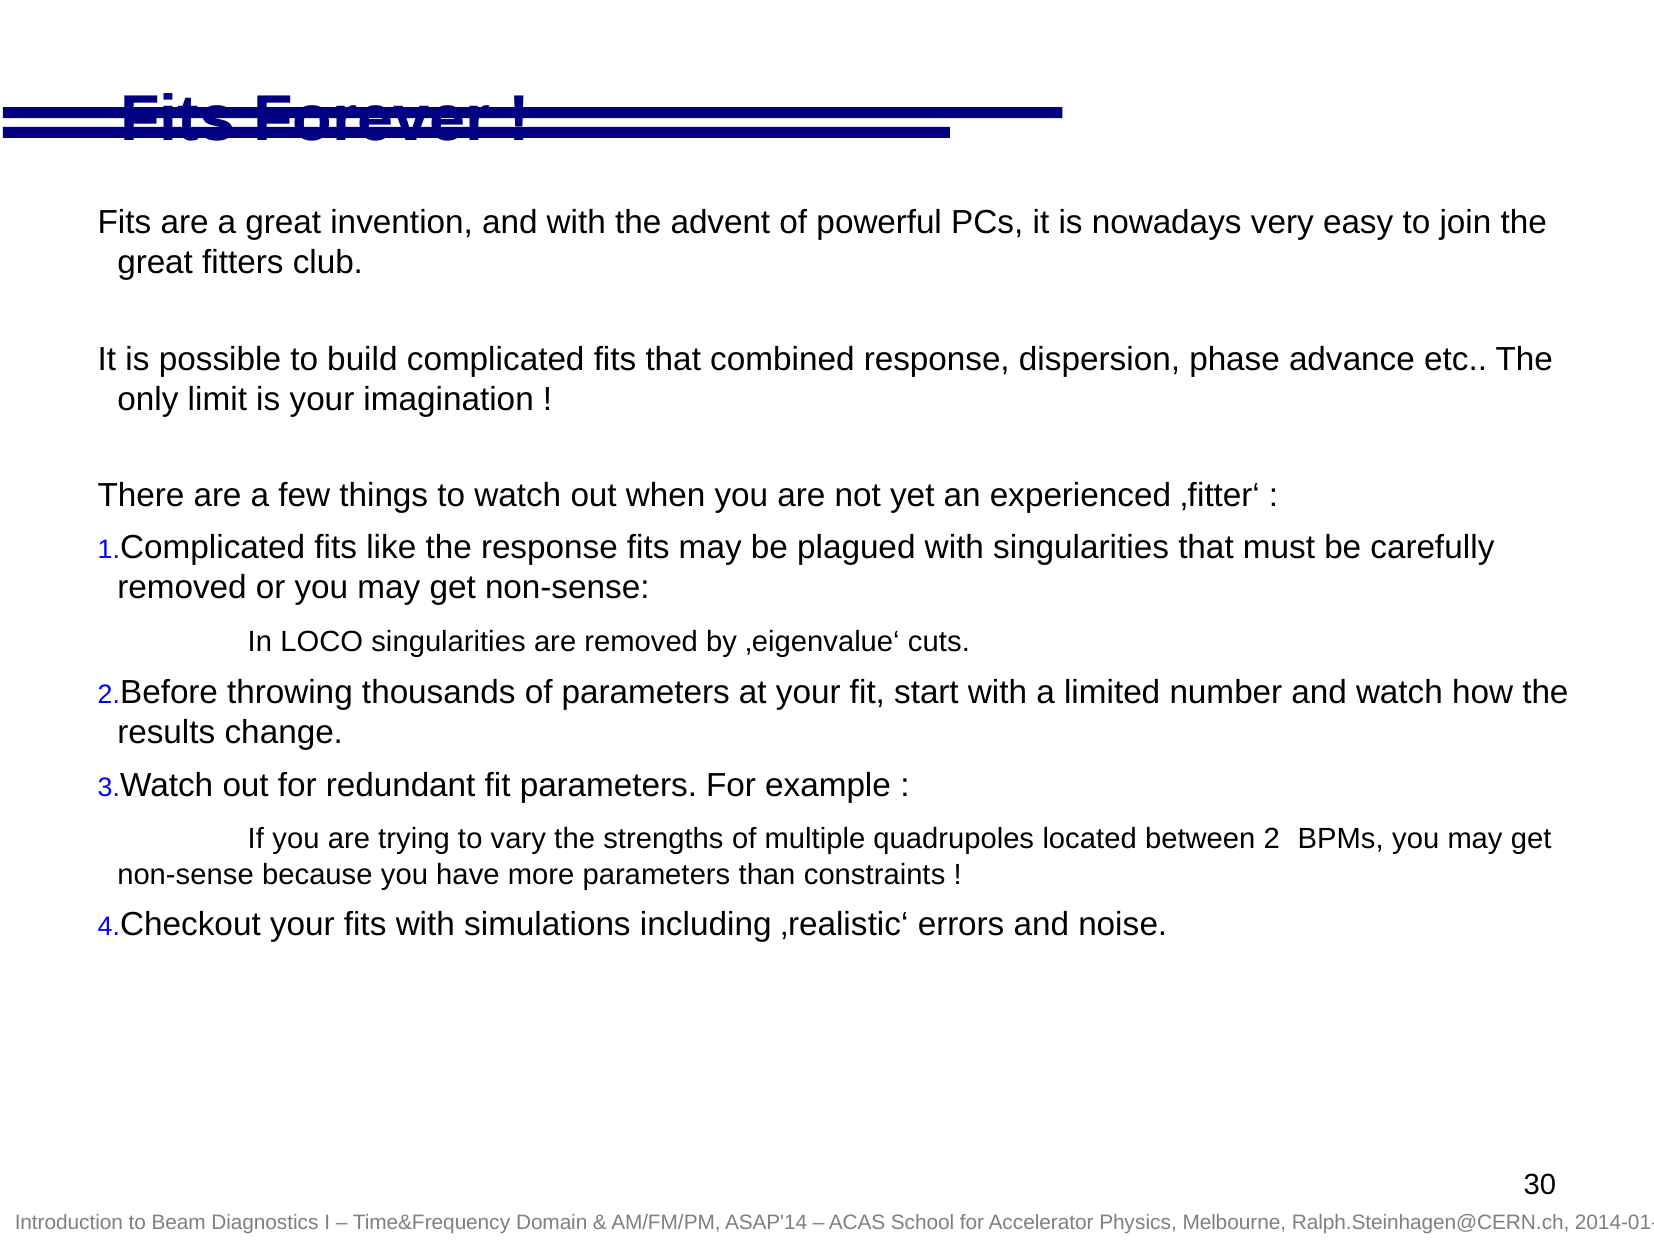

# Fits Forever !
Fits are a great invention, and with the advent of powerful PCs, it is nowadays very easy to join the great fitters club.
It is possible to build complicated fits that combined response, dispersion, phase advance etc.. The only limit is your imagination !
There are a few things to watch out when you are not yet an experienced ‚fitter‘ :
Complicated fits like the response fits may be plagued with singularities that must be carefully removed or you may get non-sense:
		In LOCO singularities are removed by ‚eigenvalue‘ cuts.
Before throwing thousands of parameters at your fit, start with a limited number and watch how the results change.
Watch out for redundant fit parameters. For example :
		If you are trying to vary the strengths of multiple quadrupoles located between 2 	BPMs, you may get non-sense because you have more parameters than constraints !
Checkout your fits with simulations including ‚realistic‘ errors and noise.